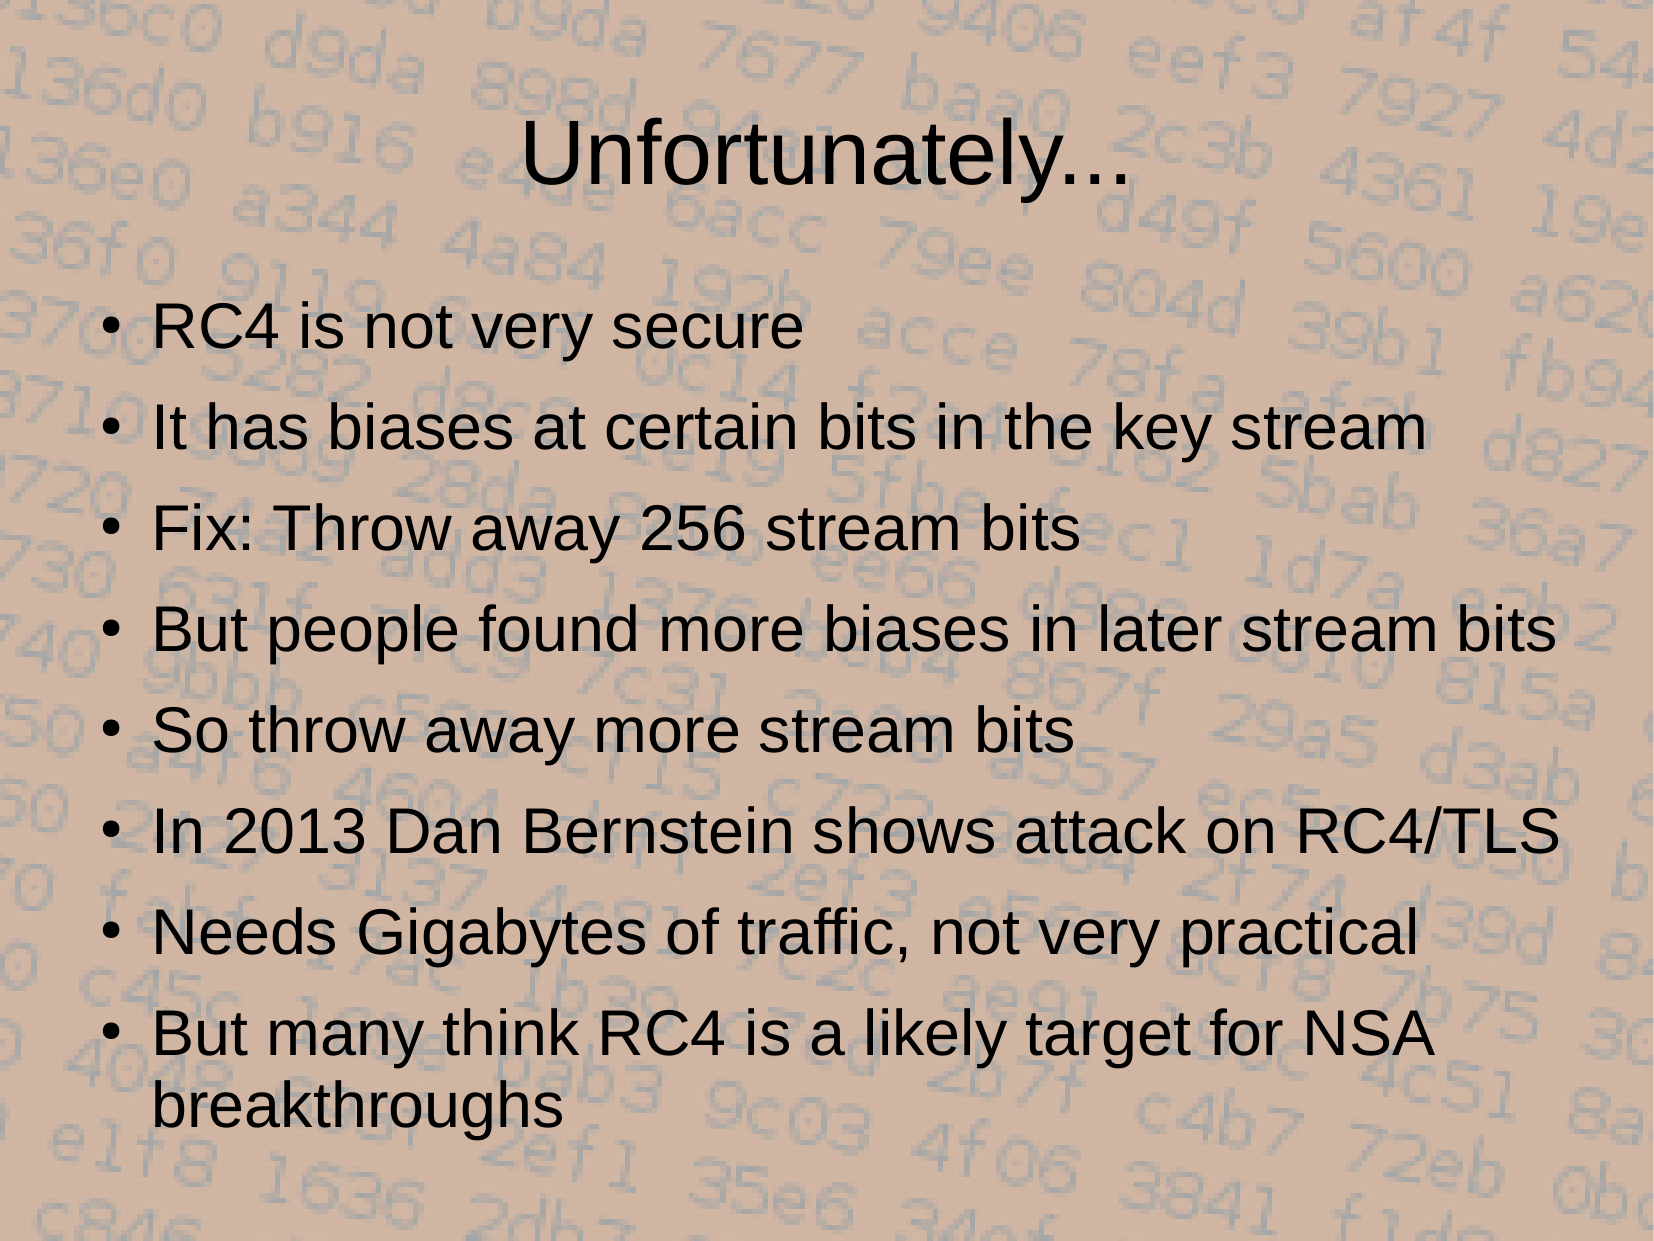

# Unfortunately...
RC4 is not very secure
It has biases at certain bits in the key stream
Fix: Throw away 256 stream bits
But people found more biases in later stream bits
So throw away more stream bits
In 2013 Dan Bernstein shows attack on RC4/TLS
Needs Gigabytes of traffic, not very practical
But many think RC4 is a likely target for NSA breakthroughs